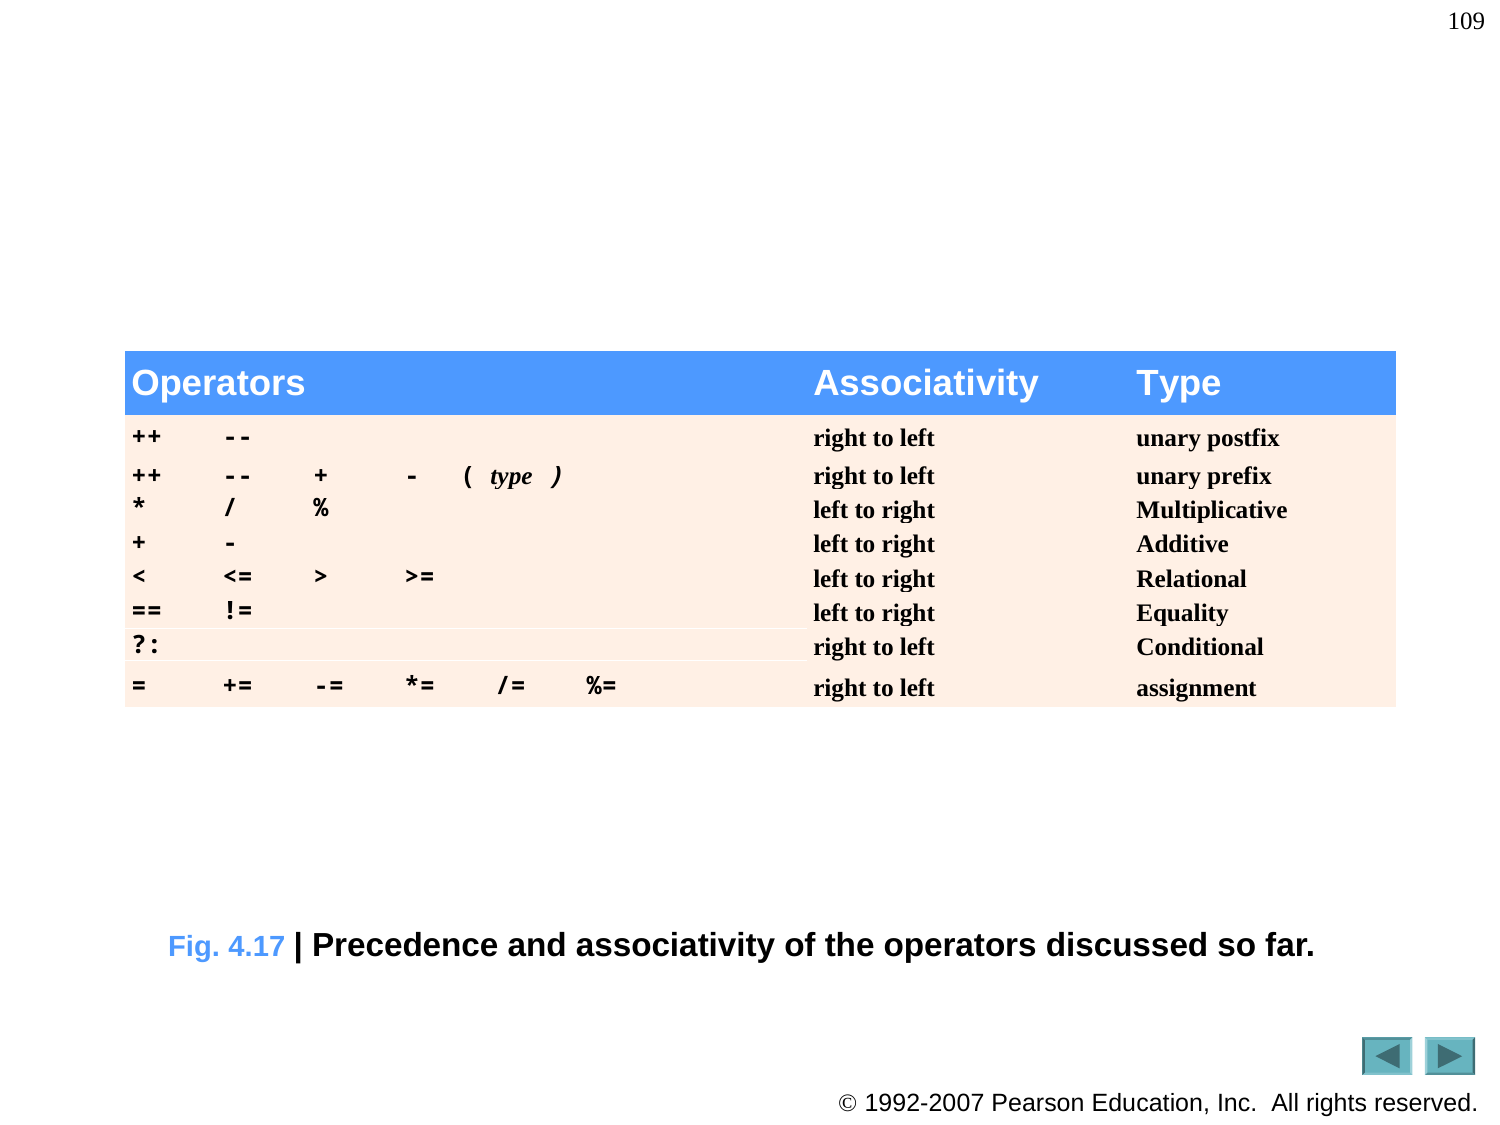

109
# Fig. 4.17 | Precedence and associativity of the operators discussed so far.